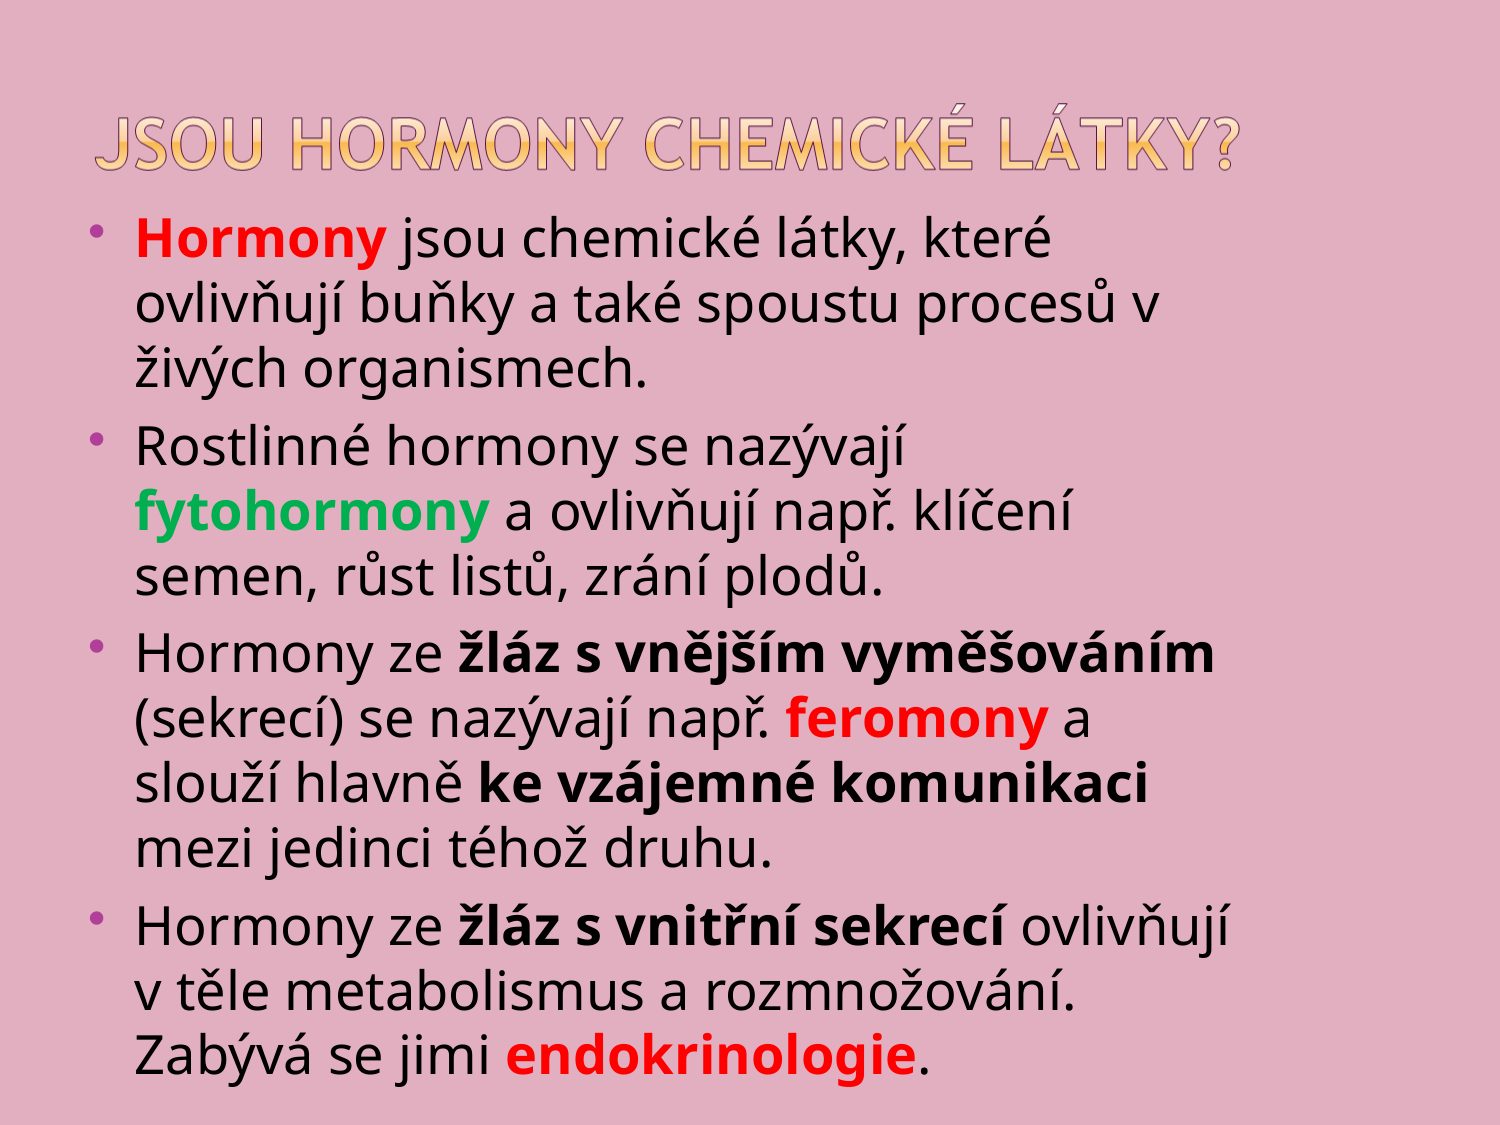

# Hormony jsou chemické látky, které ovlivňují buňky a také spoustu procesů v živých organismech.
Rostlinné hormony se nazývají fytohormony a ovlivňují např. klíčení semen, růst listů, zrání plodů.
Hormony ze žláz s vnějším vyměšováním (sekrecí) se nazývají např. feromony a slouží hlavně ke vzájemné komunikaci mezi jedinci téhož druhu.
Hormony ze žláz s vnitřní sekrecí ovlivňují v těle metabolismus a rozmnožování. Zabývá se jimi endokrinologie.